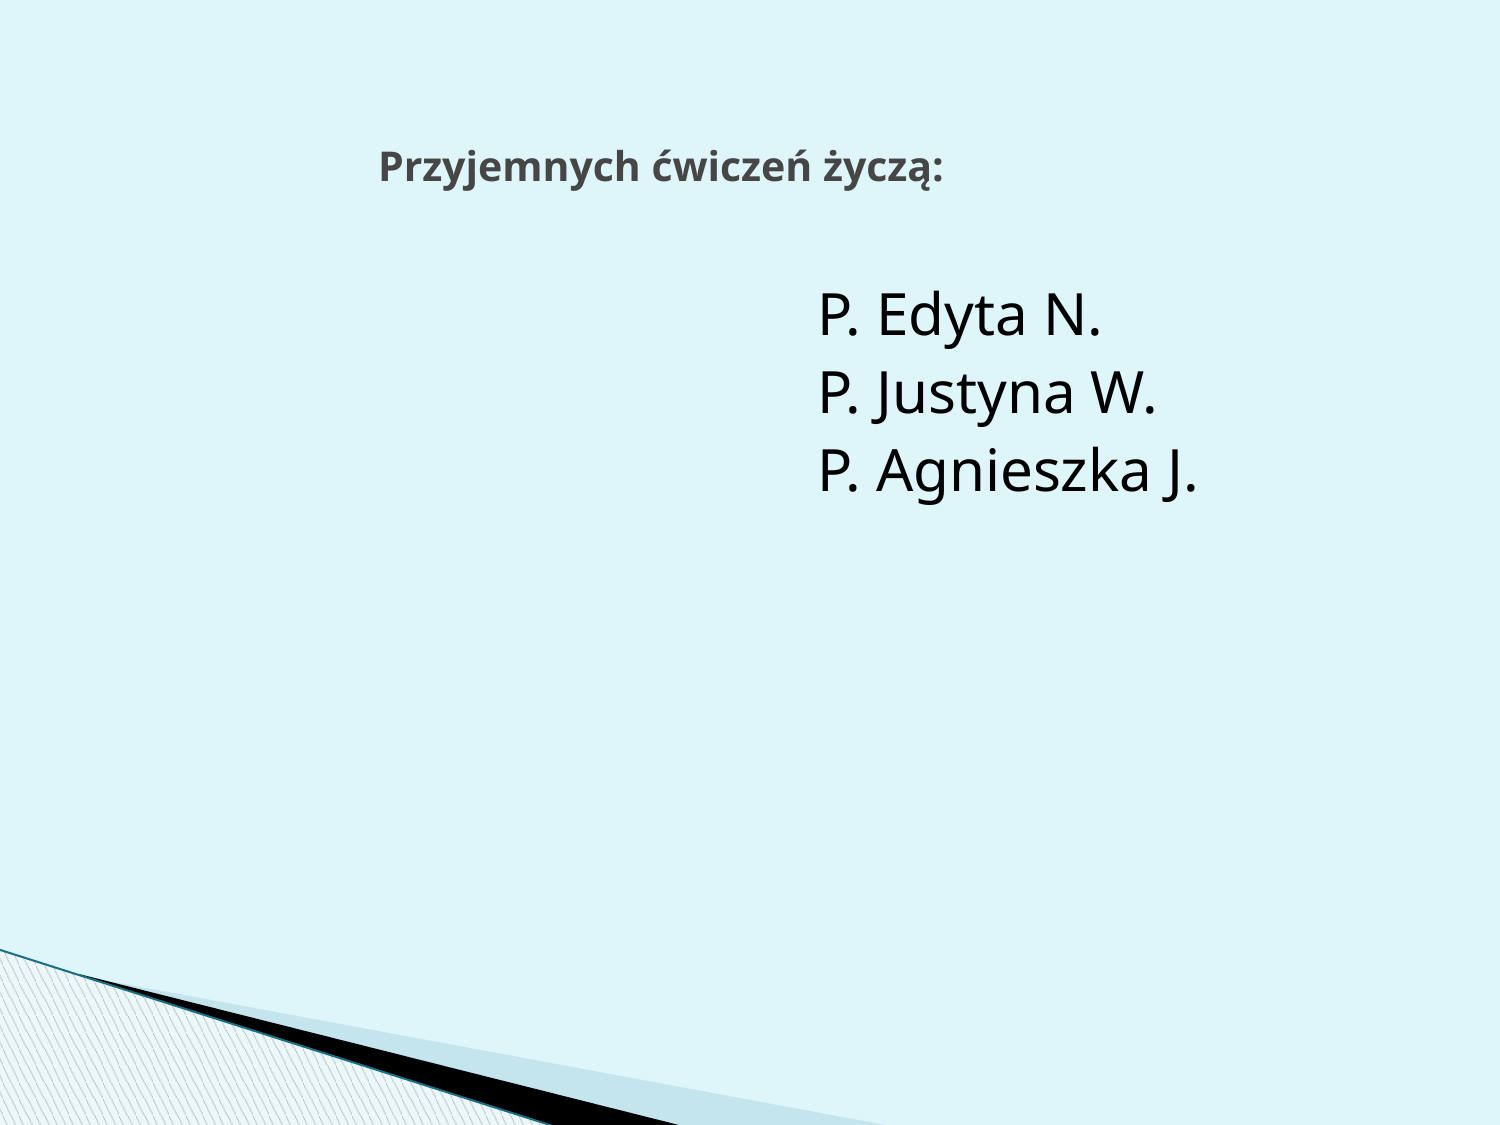

Przyjemnych ćwiczeń życzą:
# P. Edyta N.
P. Justyna W.
P. Agnieszka J.